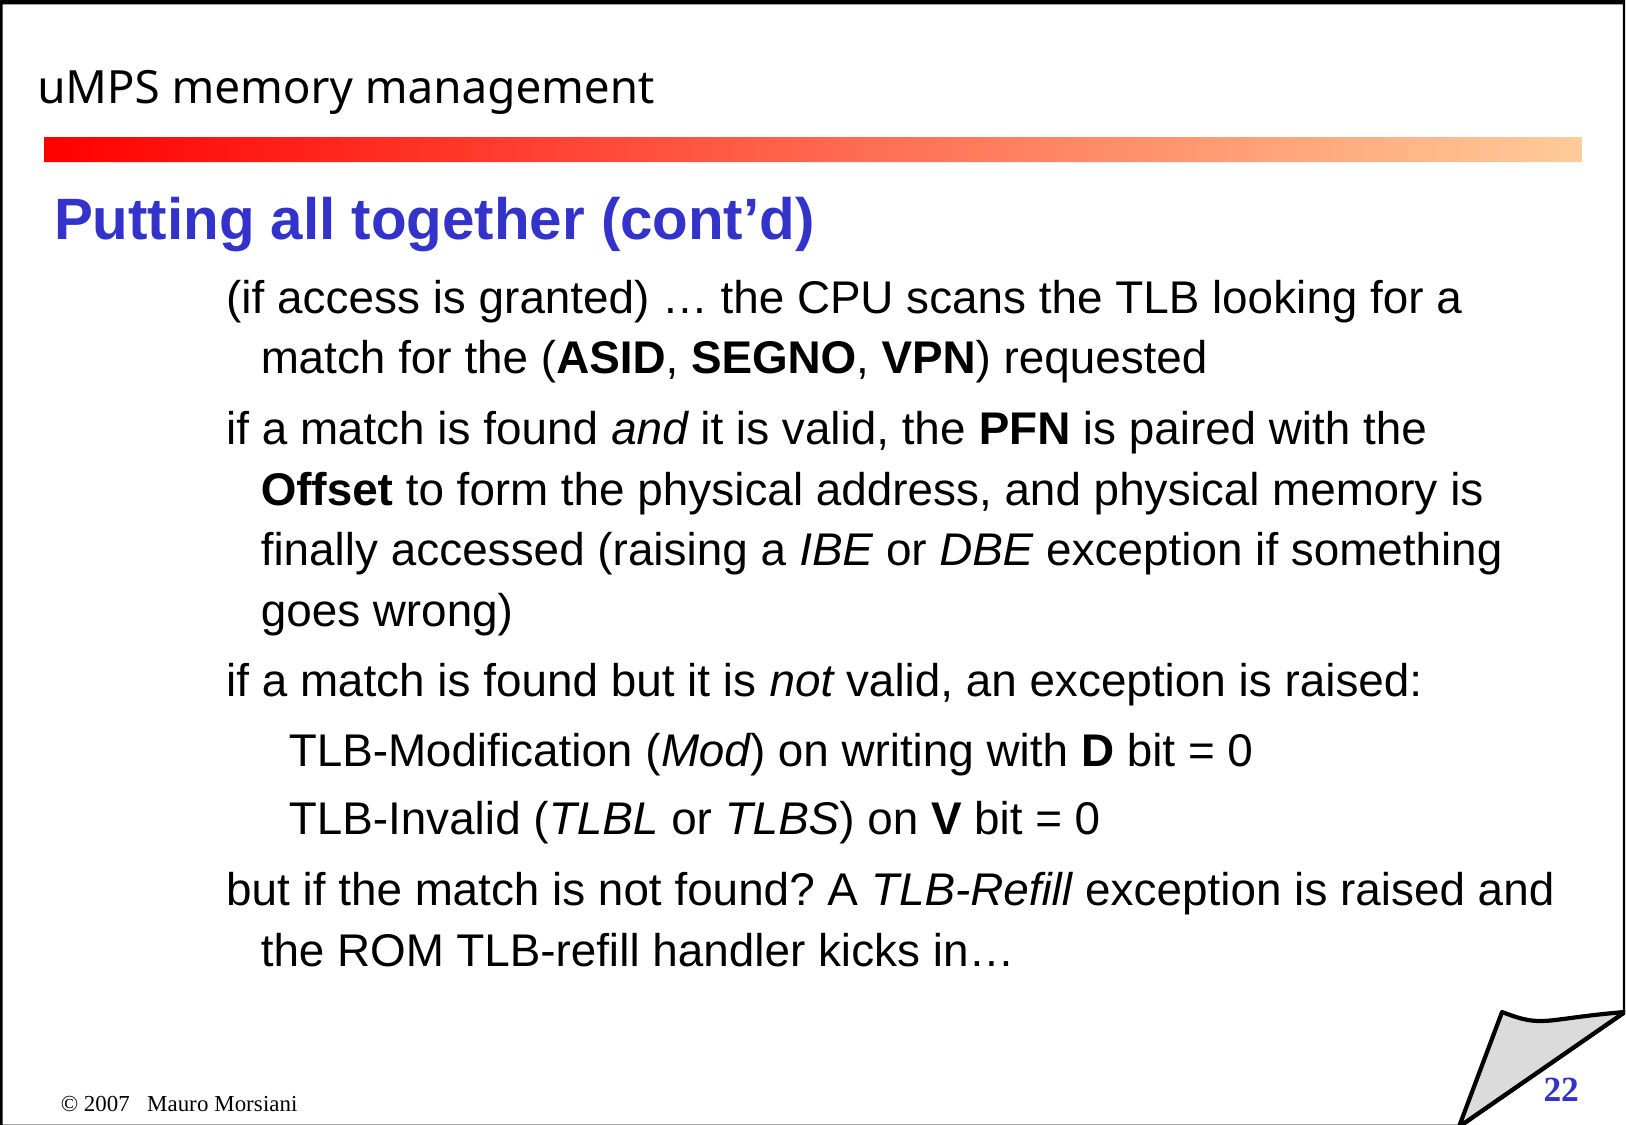

# uMPS memory management
Putting all together (cont’d)
(if access is granted) … the CPU scans the TLB looking for a match for the (ASID, SEGNO, VPN) requested
if a match is found and it is valid, the PFN is paired with the Offset to form the physical address, and physical memory is finally accessed (raising a IBE or DBE exception if something goes wrong)
if a match is found but it is not valid, an exception is raised:
TLB-Modification (Mod) on writing with D bit = 0
TLB-Invalid (TLBL or TLBS) on V bit = 0
but if the match is not found? A TLB-Refill exception is raised and the ROM TLB-refill handler kicks in…